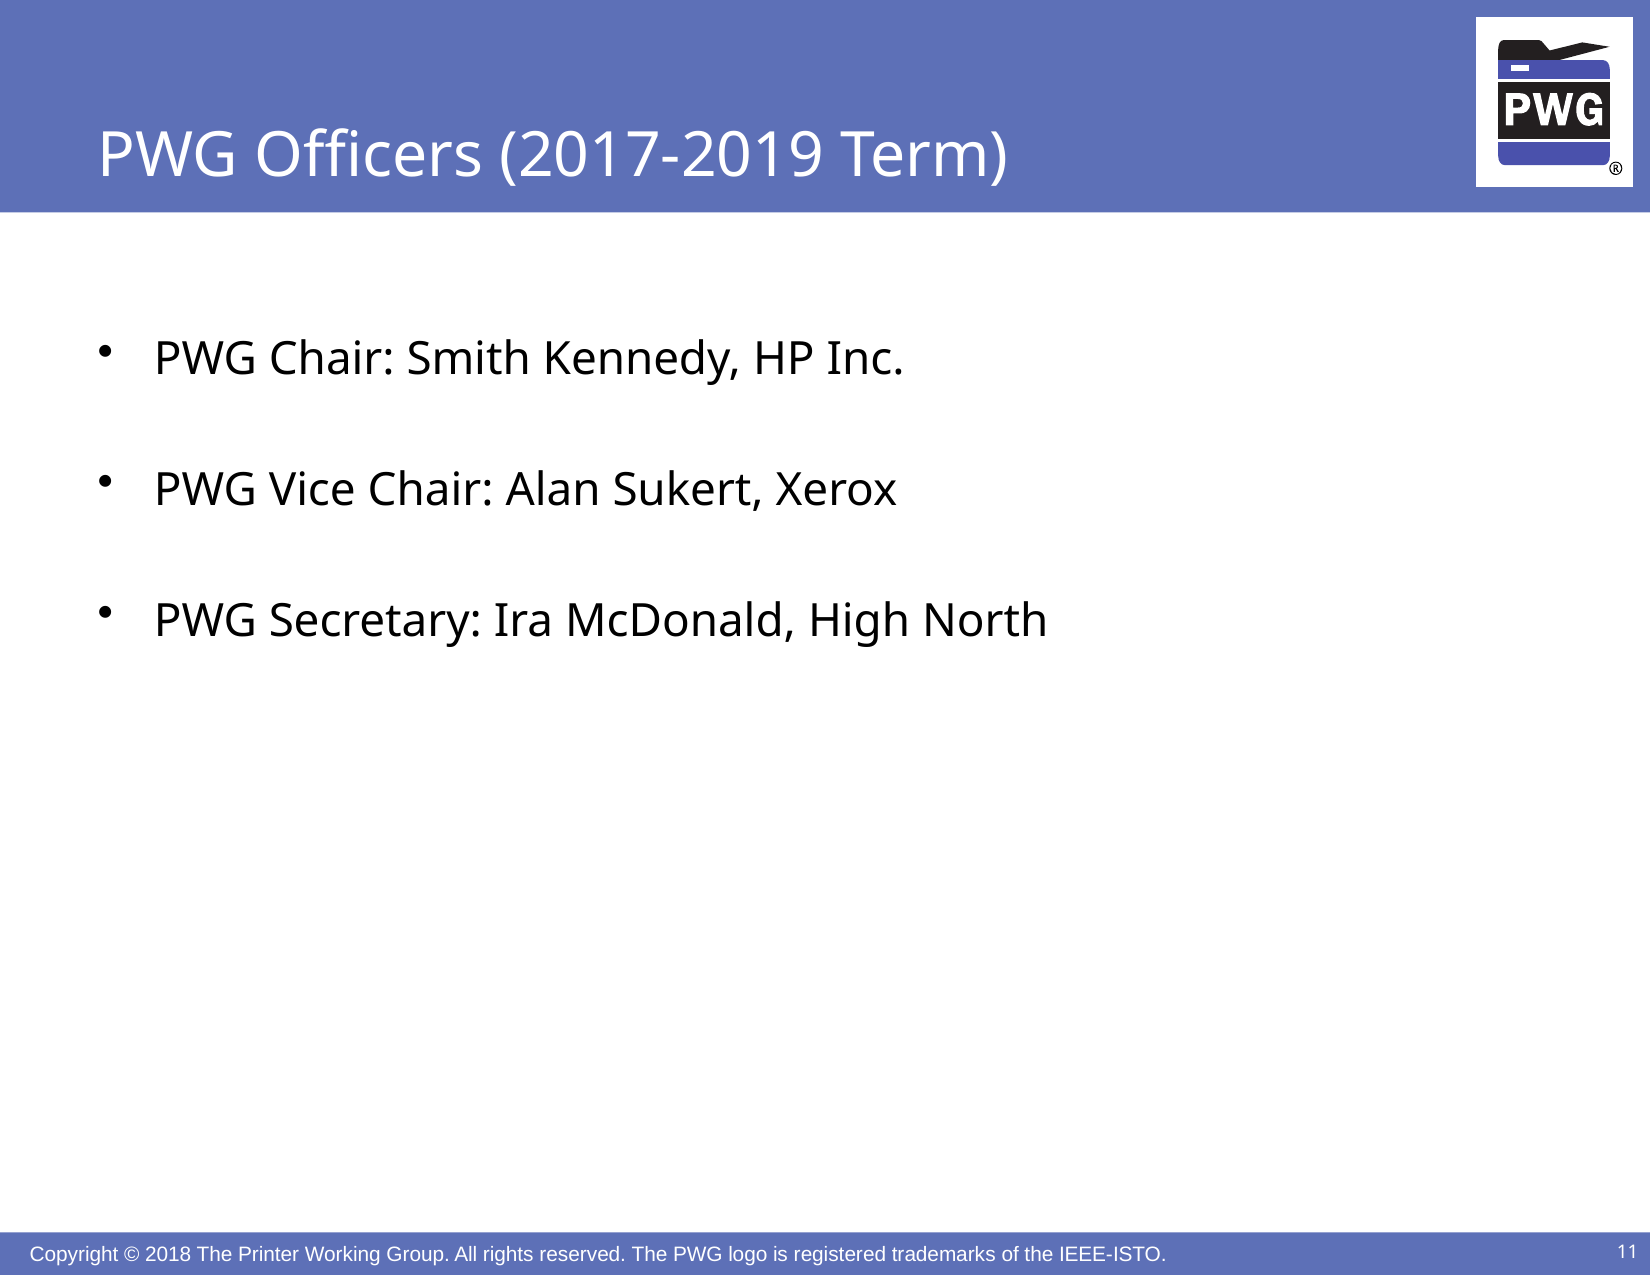

# PWG Officers (2017-2019 Term)
PWG Chair: Smith Kennedy, HP Inc.
PWG Vice Chair: Alan Sukert, Xerox
PWG Secretary: Ira McDonald, High North